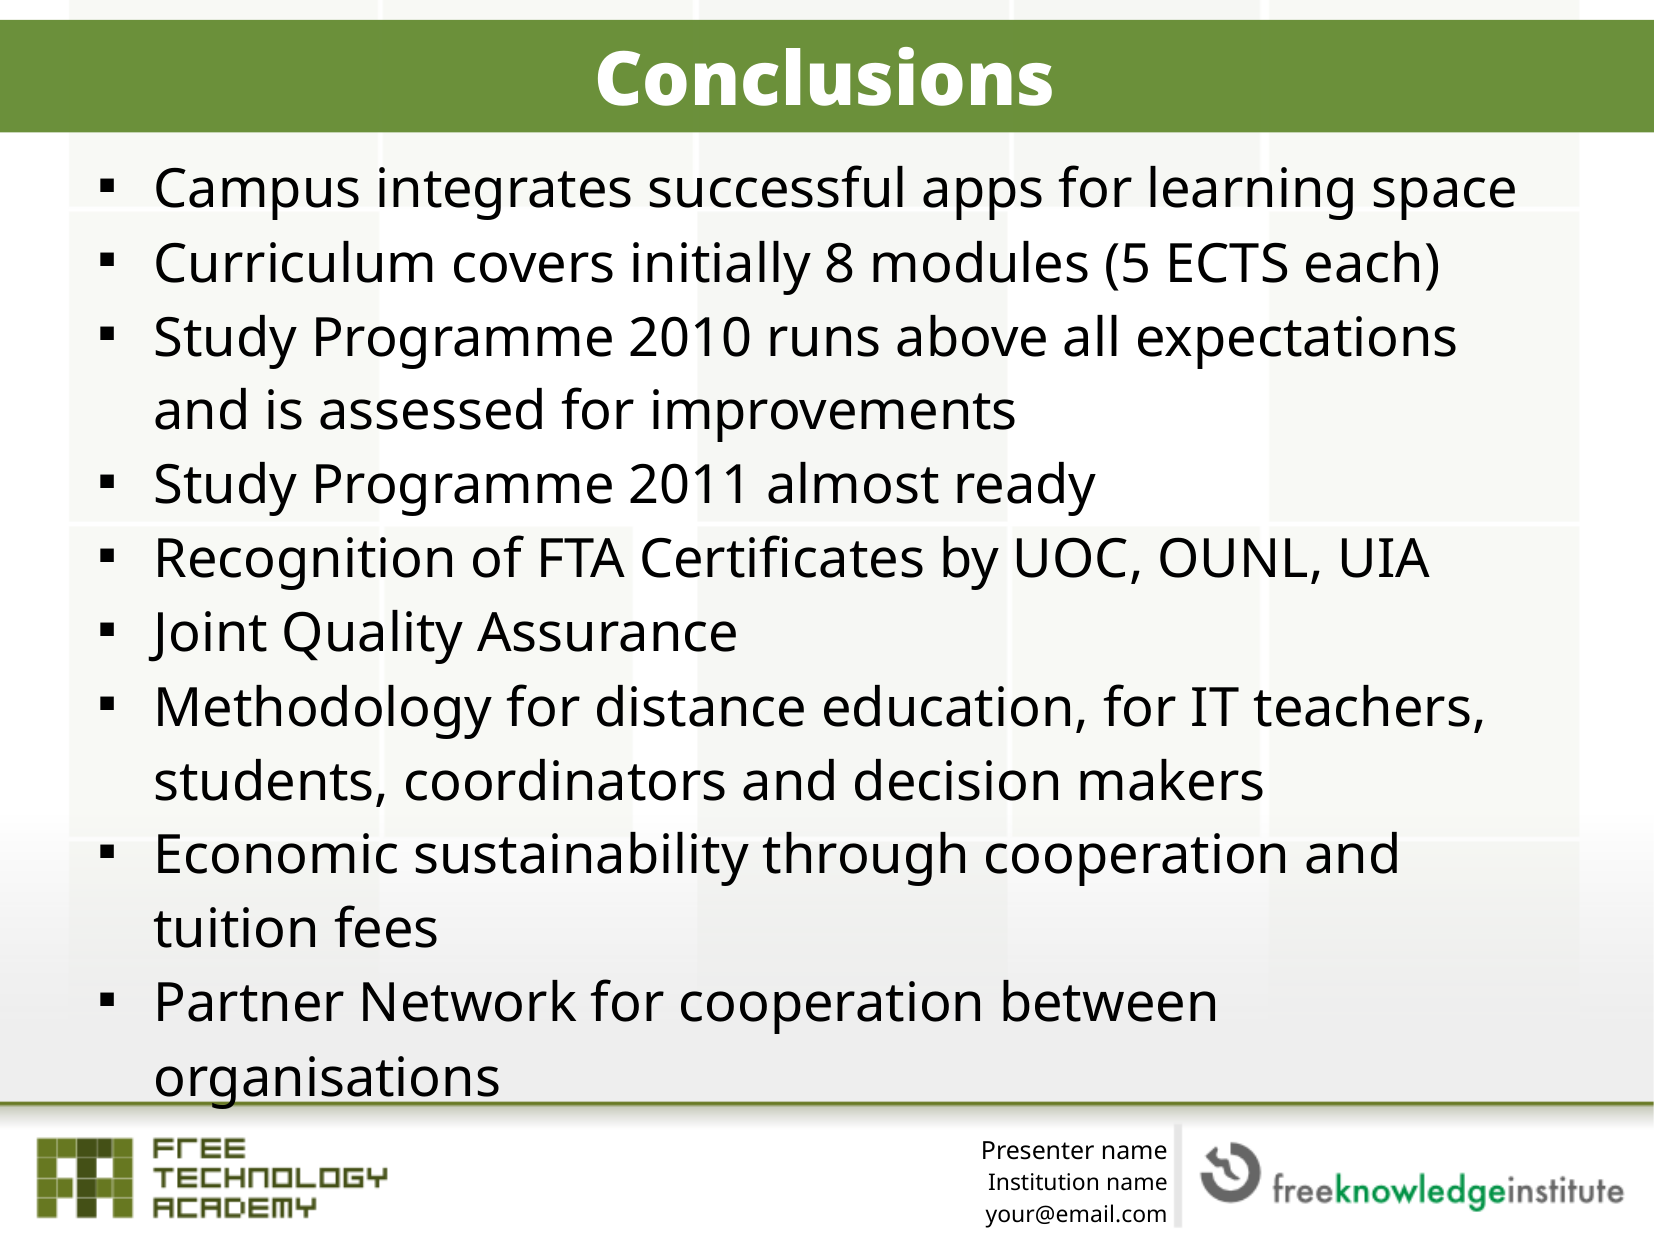

# Conclusions
Campus integrates successful apps for learning space
Curriculum covers initially 8 modules (5 ECTS each)
Study Programme 2010 runs above all expectations and is assessed for improvements
Study Programme 2011 almost ready
Recognition of FTA Certificates by UOC, OUNL, UIA
Joint Quality Assurance
Methodology for distance education, for IT teachers, students, coordinators and decision makers
Economic sustainability through cooperation and tuition fees
Partner Network for cooperation between organisations